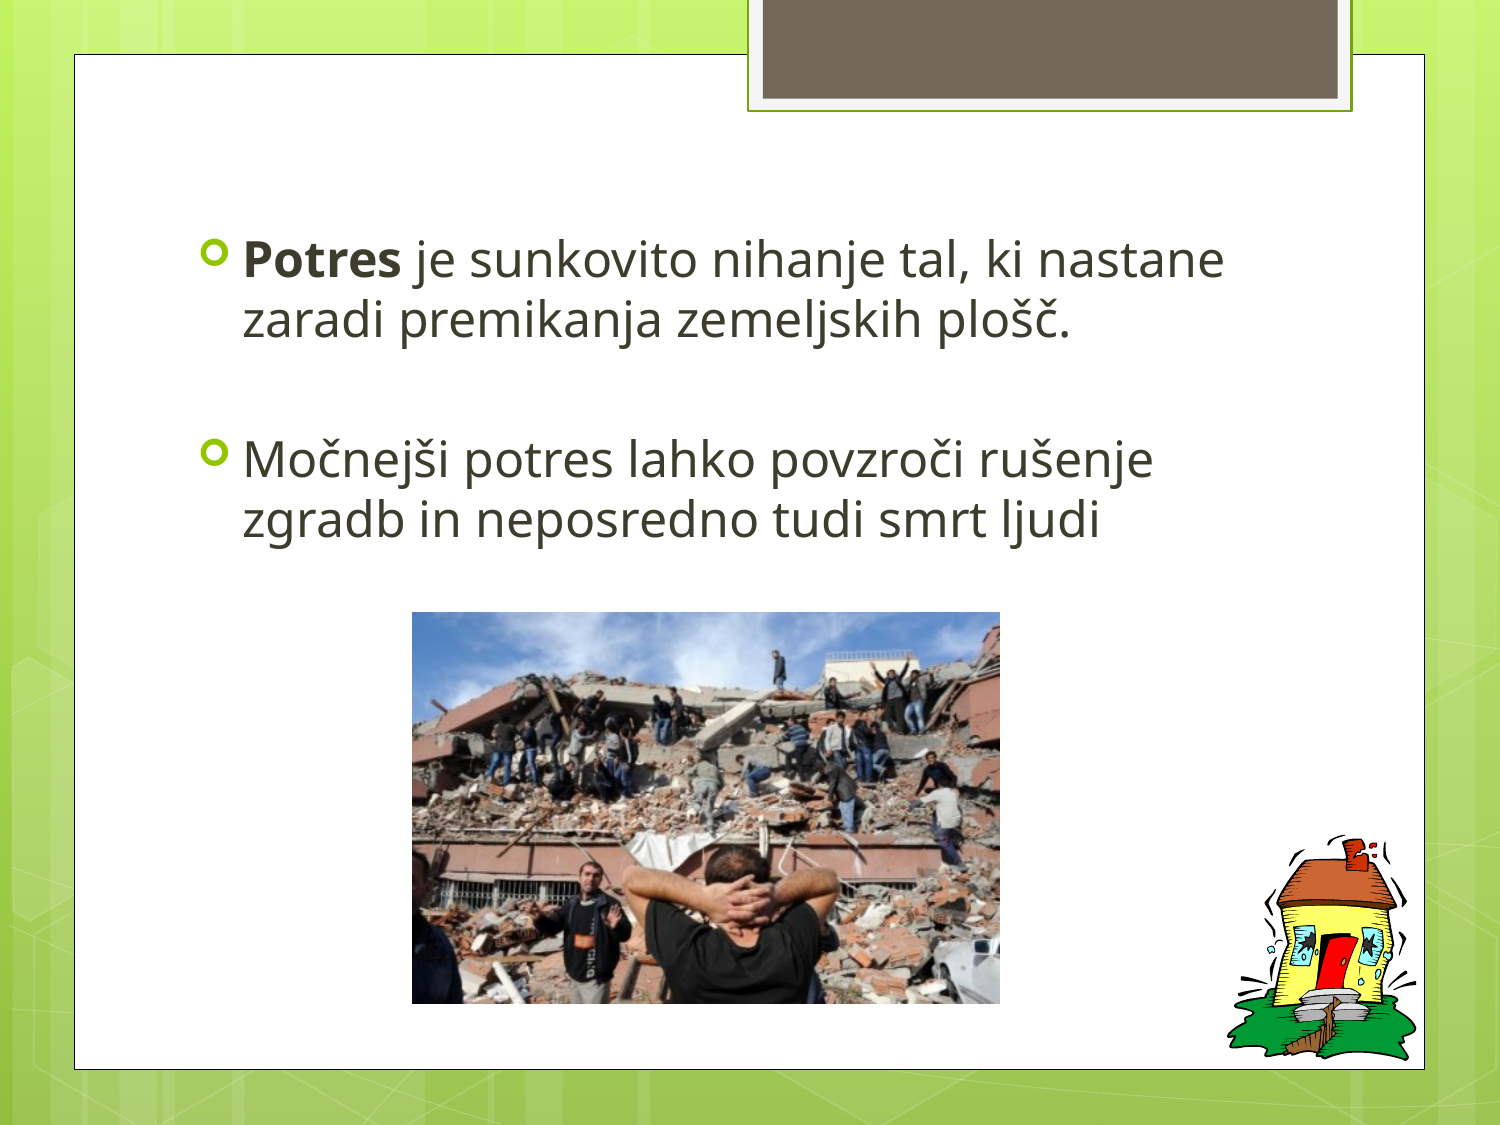

# Potres je sunkovito nihanje tal, ki nastane zaradi premikanja zemeljskih plošč.
Močnejši potres lahko povzroči rušenje zgradb in neposredno tudi smrt ljudi